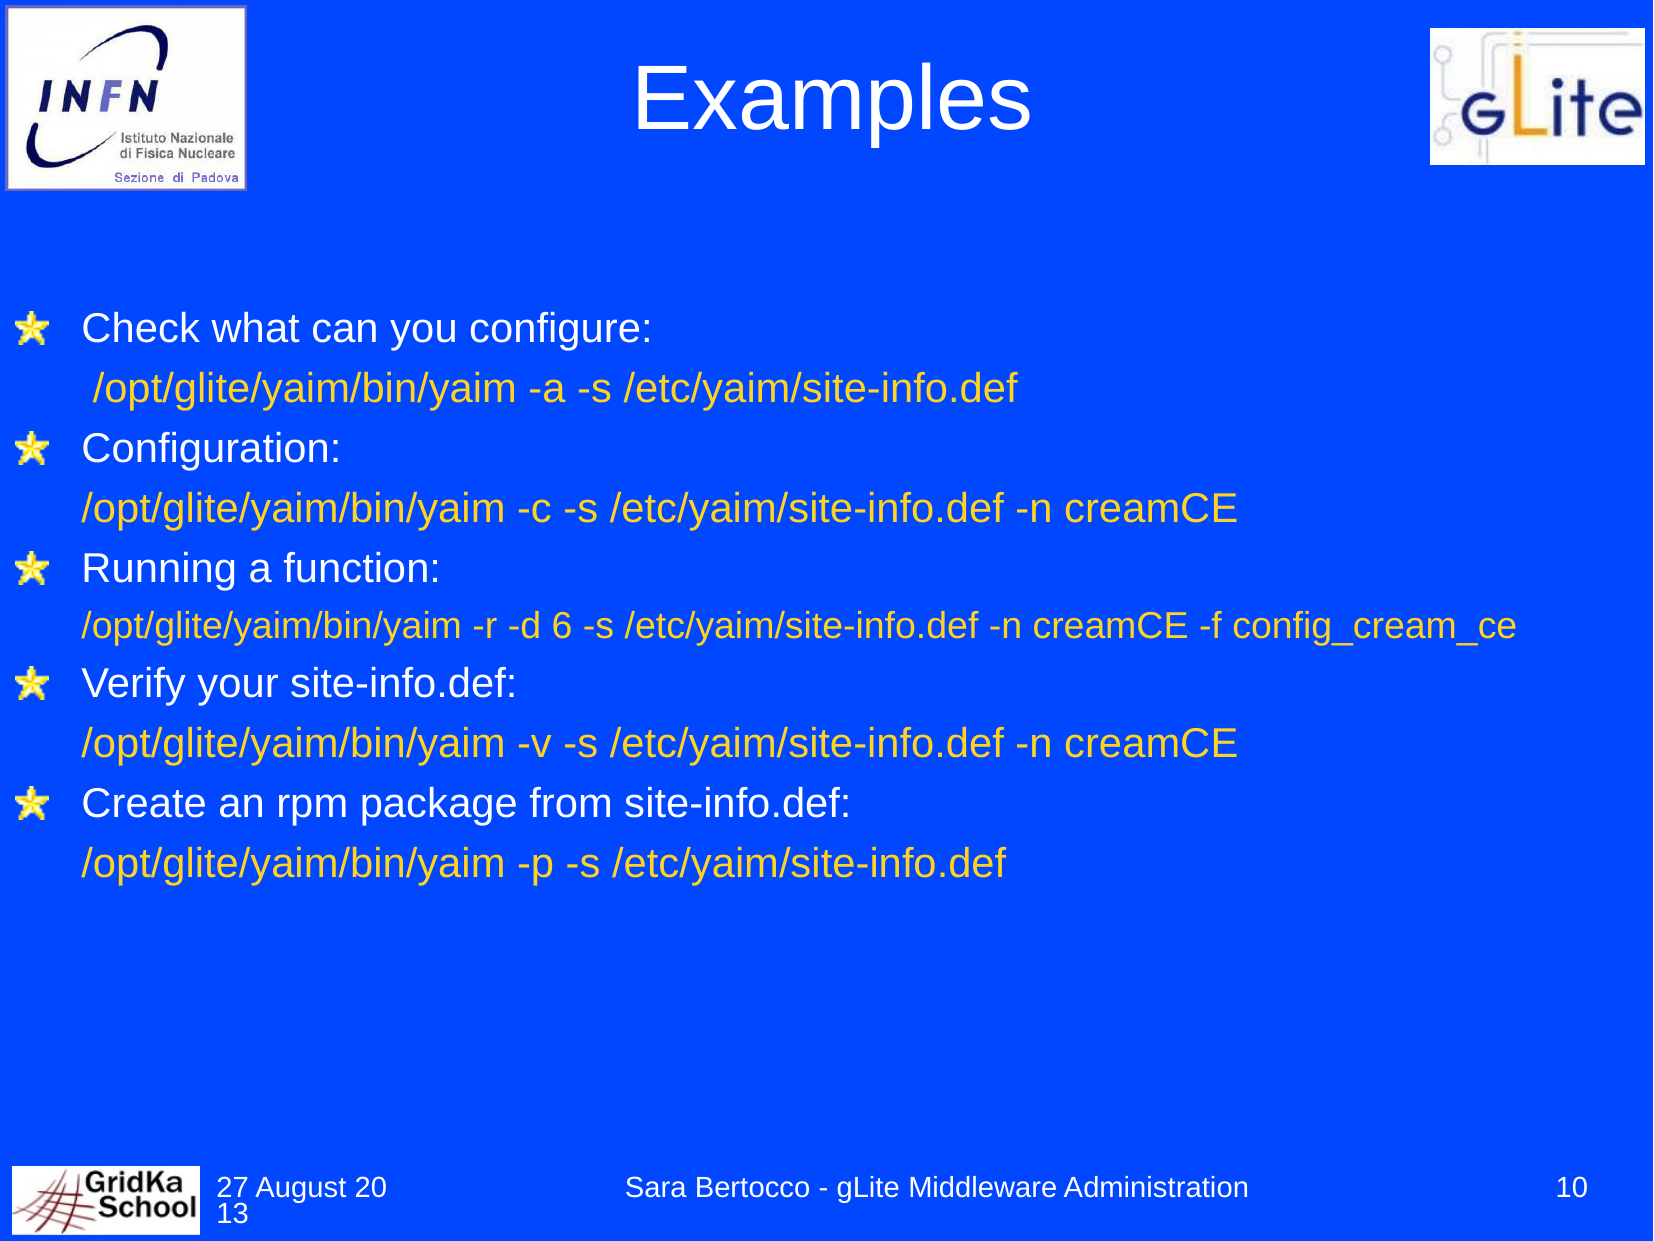

# Examples
Check what can you configure:
 /opt/glite/yaim/bin/yaim -a -s /etc/yaim/site-info.def
Configuration:
/opt/glite/yaim/bin/yaim -c -s /etc/yaim/site-info.def -n creamCE
Running a function:
/opt/glite/yaim/bin/yaim -r -d 6 -s /etc/yaim/site-info.def -n creamCE -f config_cream_ce
Verify your site-info.def:
/opt/glite/yaim/bin/yaim -v -s /etc/yaim/site-info.def -n creamCE
Create an rpm package from site-info.def:
/opt/glite/yaim/bin/yaim -p -s /etc/yaim/site-info.def
27 August 2013
Sara Bertocco - gLite Middleware Administration
10